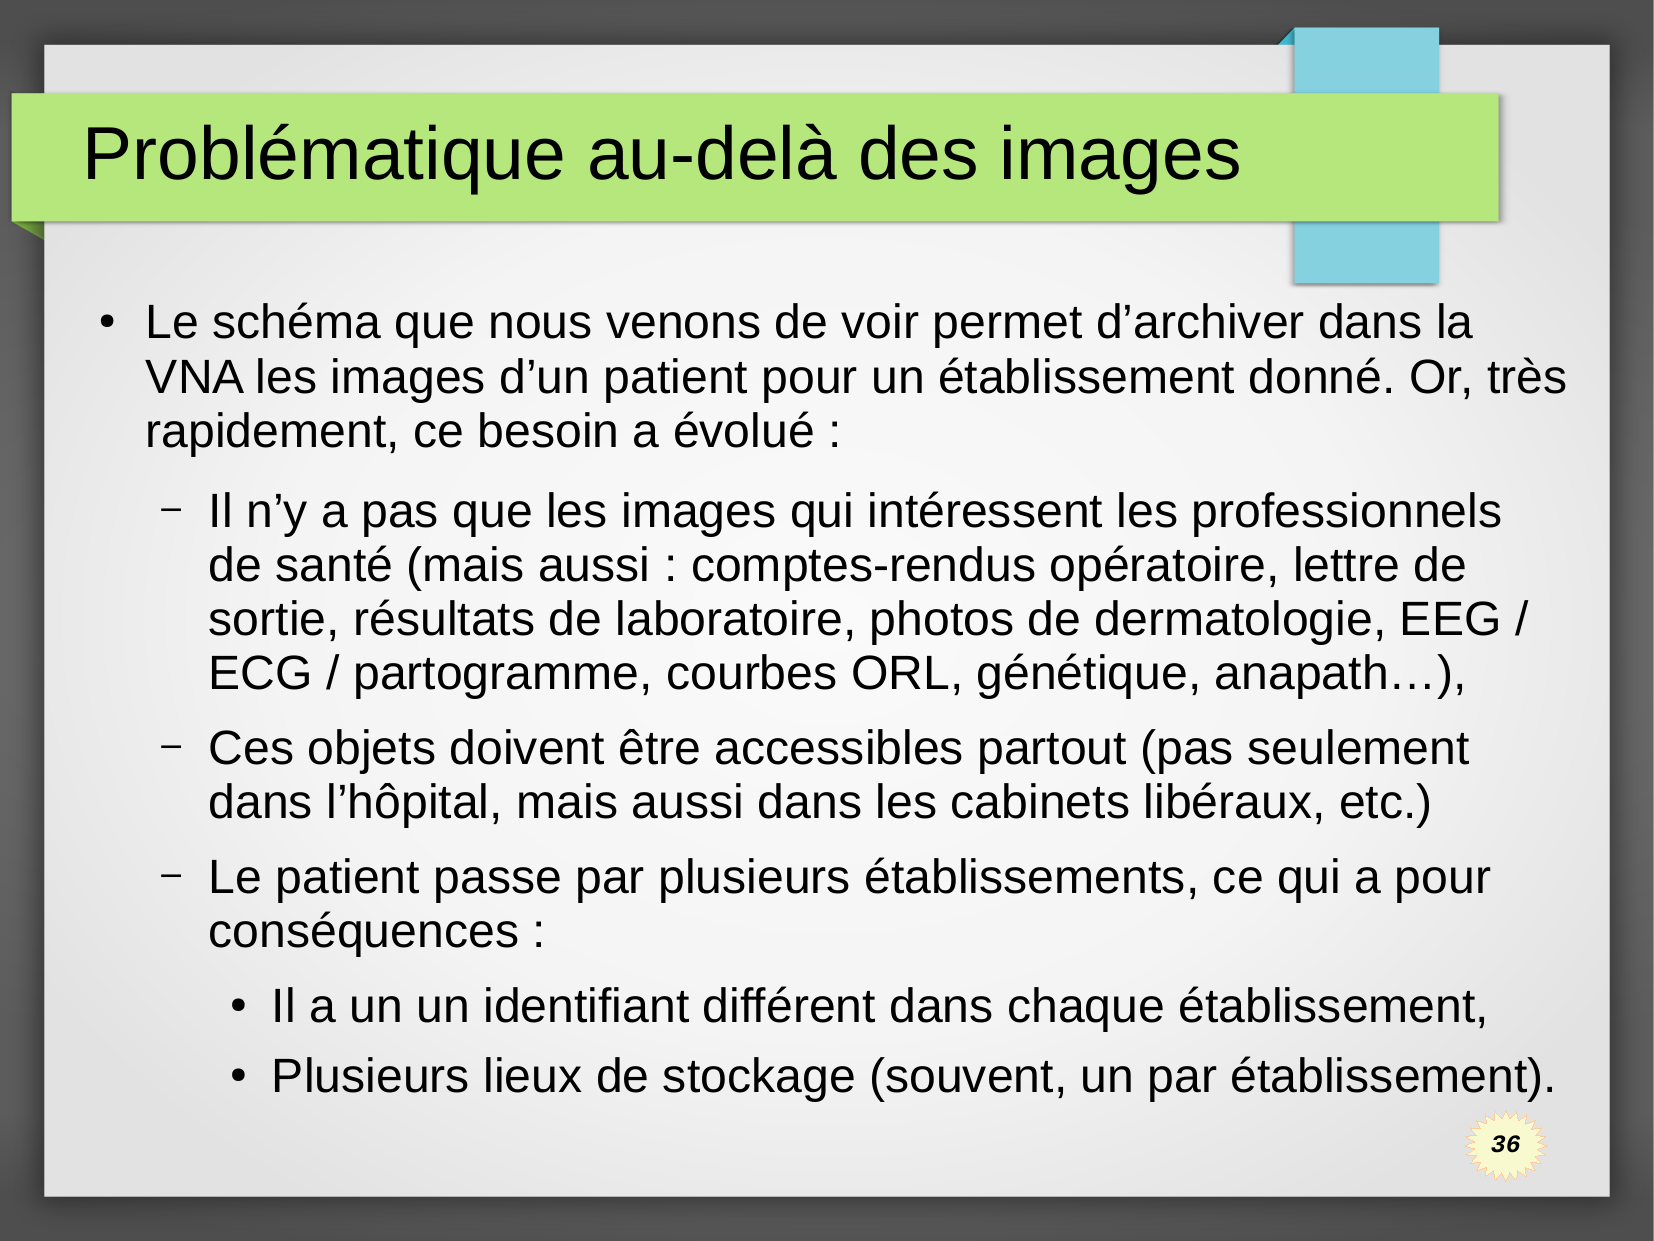

# Problématique au-delà des images
Le schéma que nous venons de voir permet d’archiver dans la VNA les images d’un patient pour un établissement donné. Or, très rapidement, ce besoin a évolué :
Il n’y a pas que les images qui intéressent les professionnels de santé (mais aussi : comptes-rendus opératoire, lettre de sortie, résultats de laboratoire, photos de dermatologie, EEG / ECG / partogramme, courbes ORL, génétique, anapath…),
Ces objets doivent être accessibles partout (pas seulement dans l’hôpital, mais aussi dans les cabinets libéraux, etc.)
Le patient passe par plusieurs établissements, ce qui a pour conséquences :
Il a un un identifiant différent dans chaque établissement,
Plusieurs lieux de stockage (souvent, un par établissement).